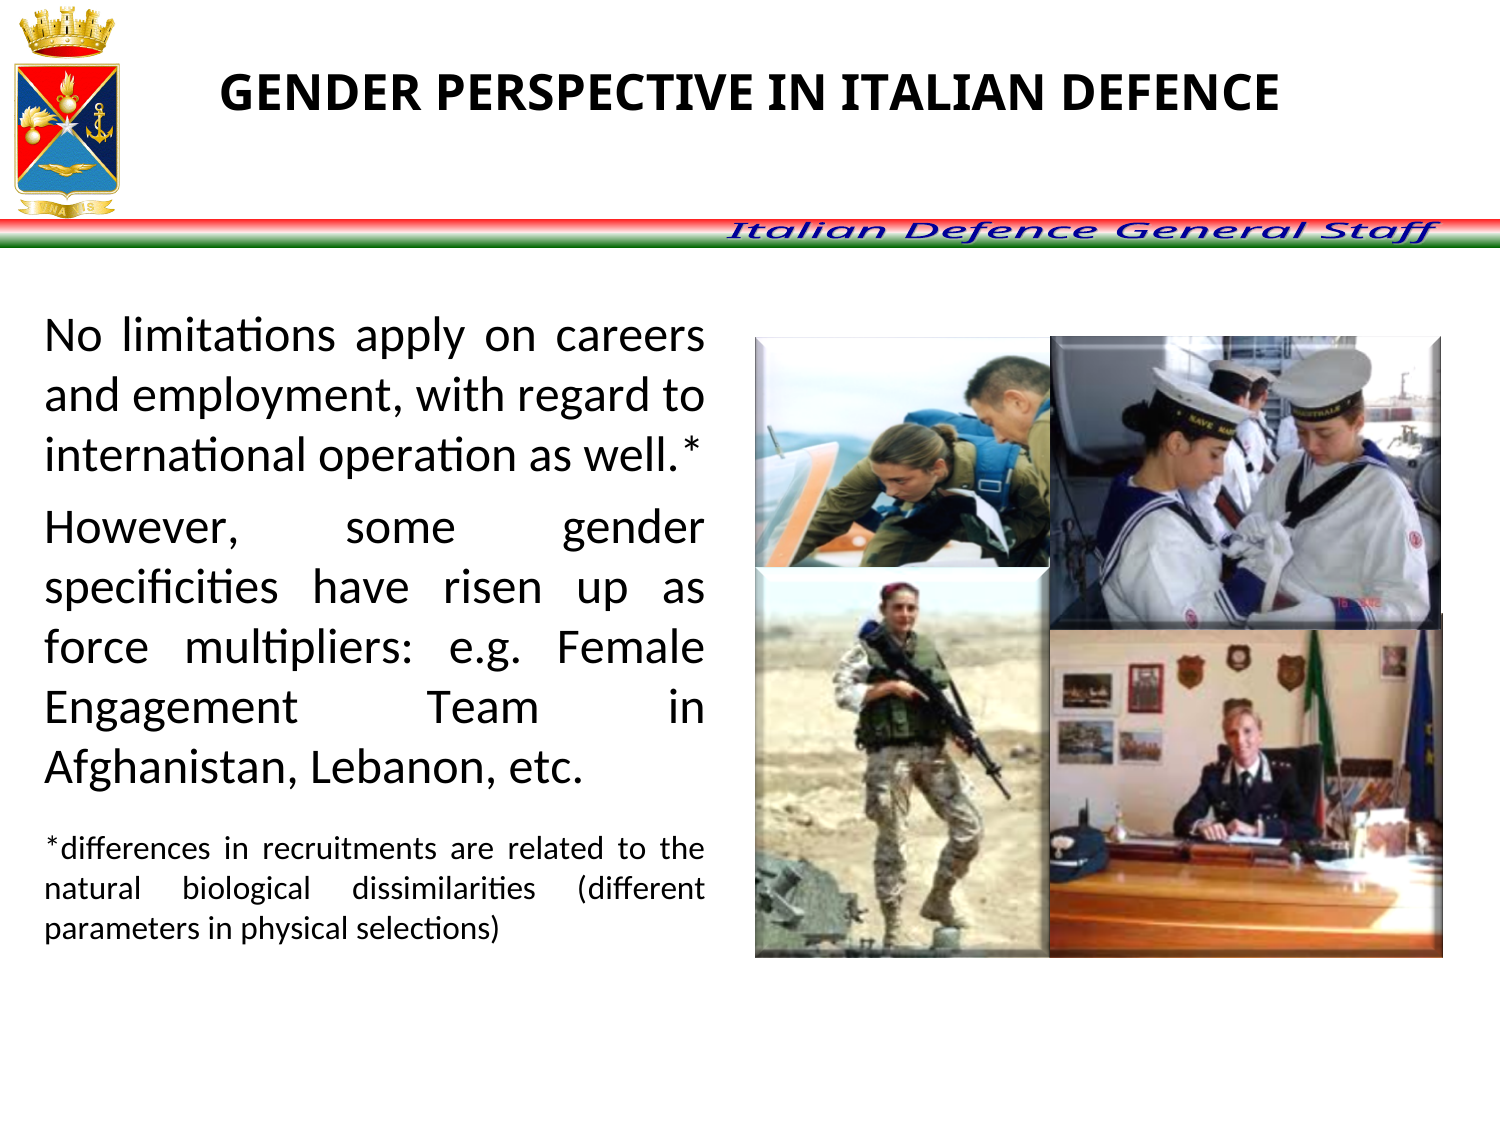

GENDER PERSPECTIVE IN ITALIAN DEFENCE
No limitations apply on careers and employment, with regard to international operation as well.*
However, some gender specificities have risen up as force multipliers: e.g. Female Engagement Team in Afghanistan, Lebanon, etc.
*differences in recruitments are related to the natural biological dissimilarities (different parameters in physical selections)